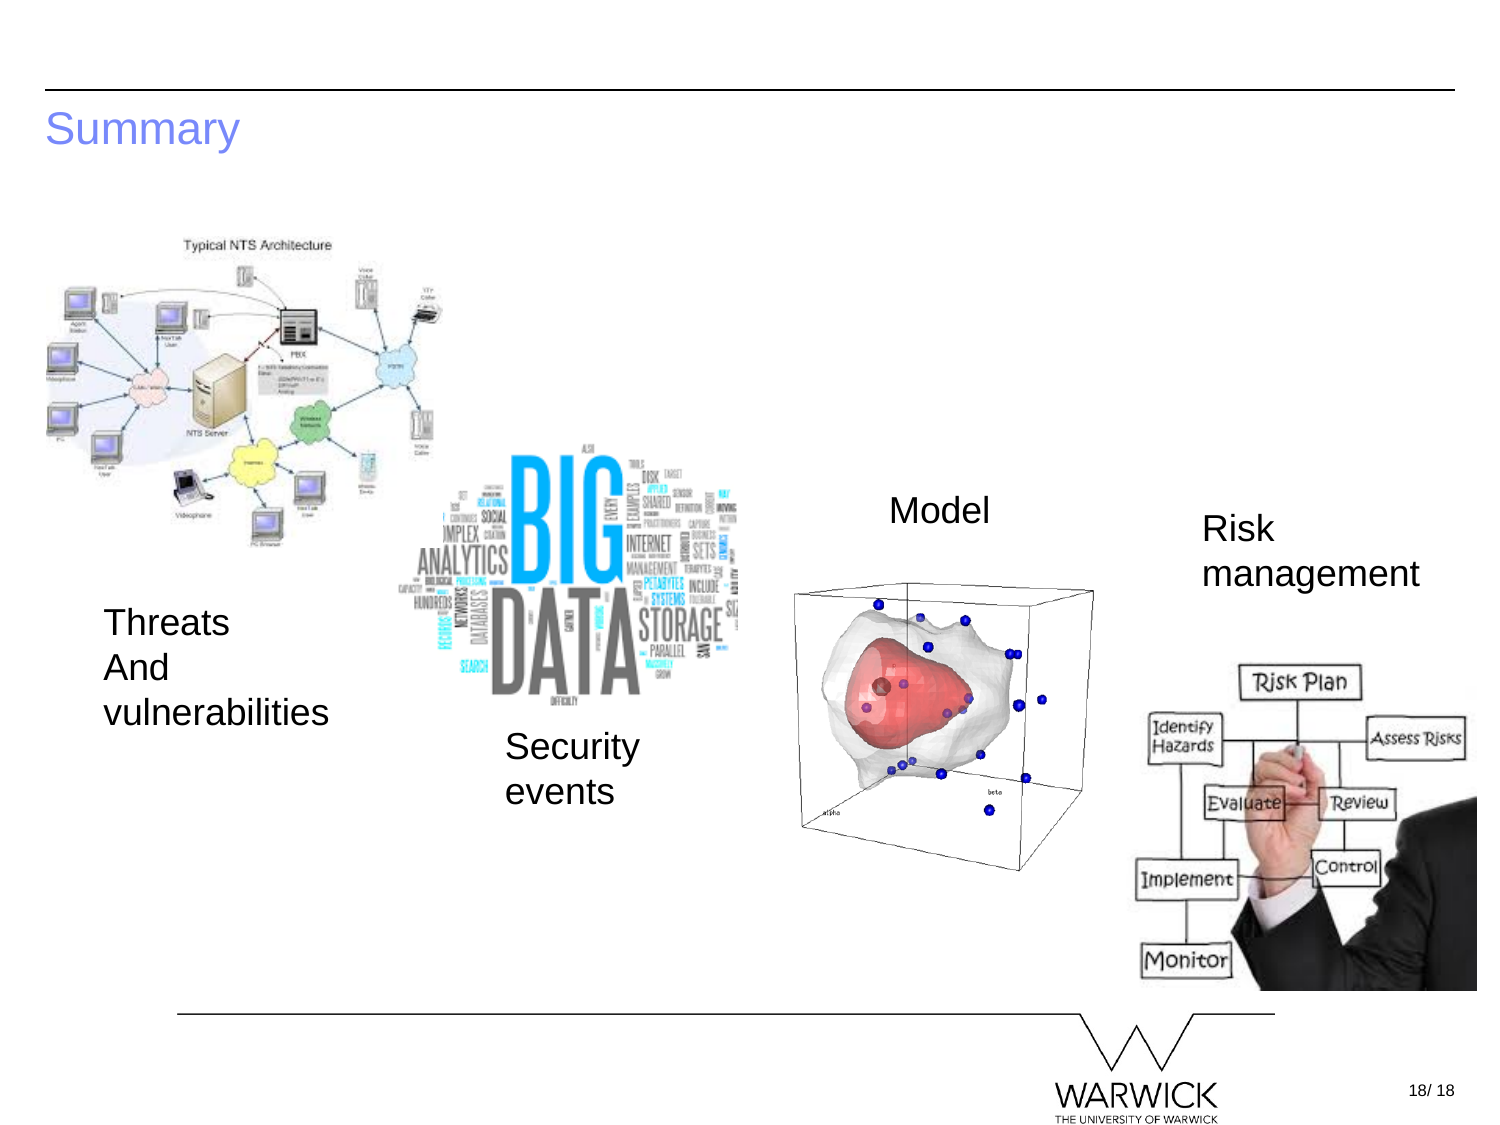

# Summary
Model
Risk
management
Threats
And
vulnerabilities
Security
events